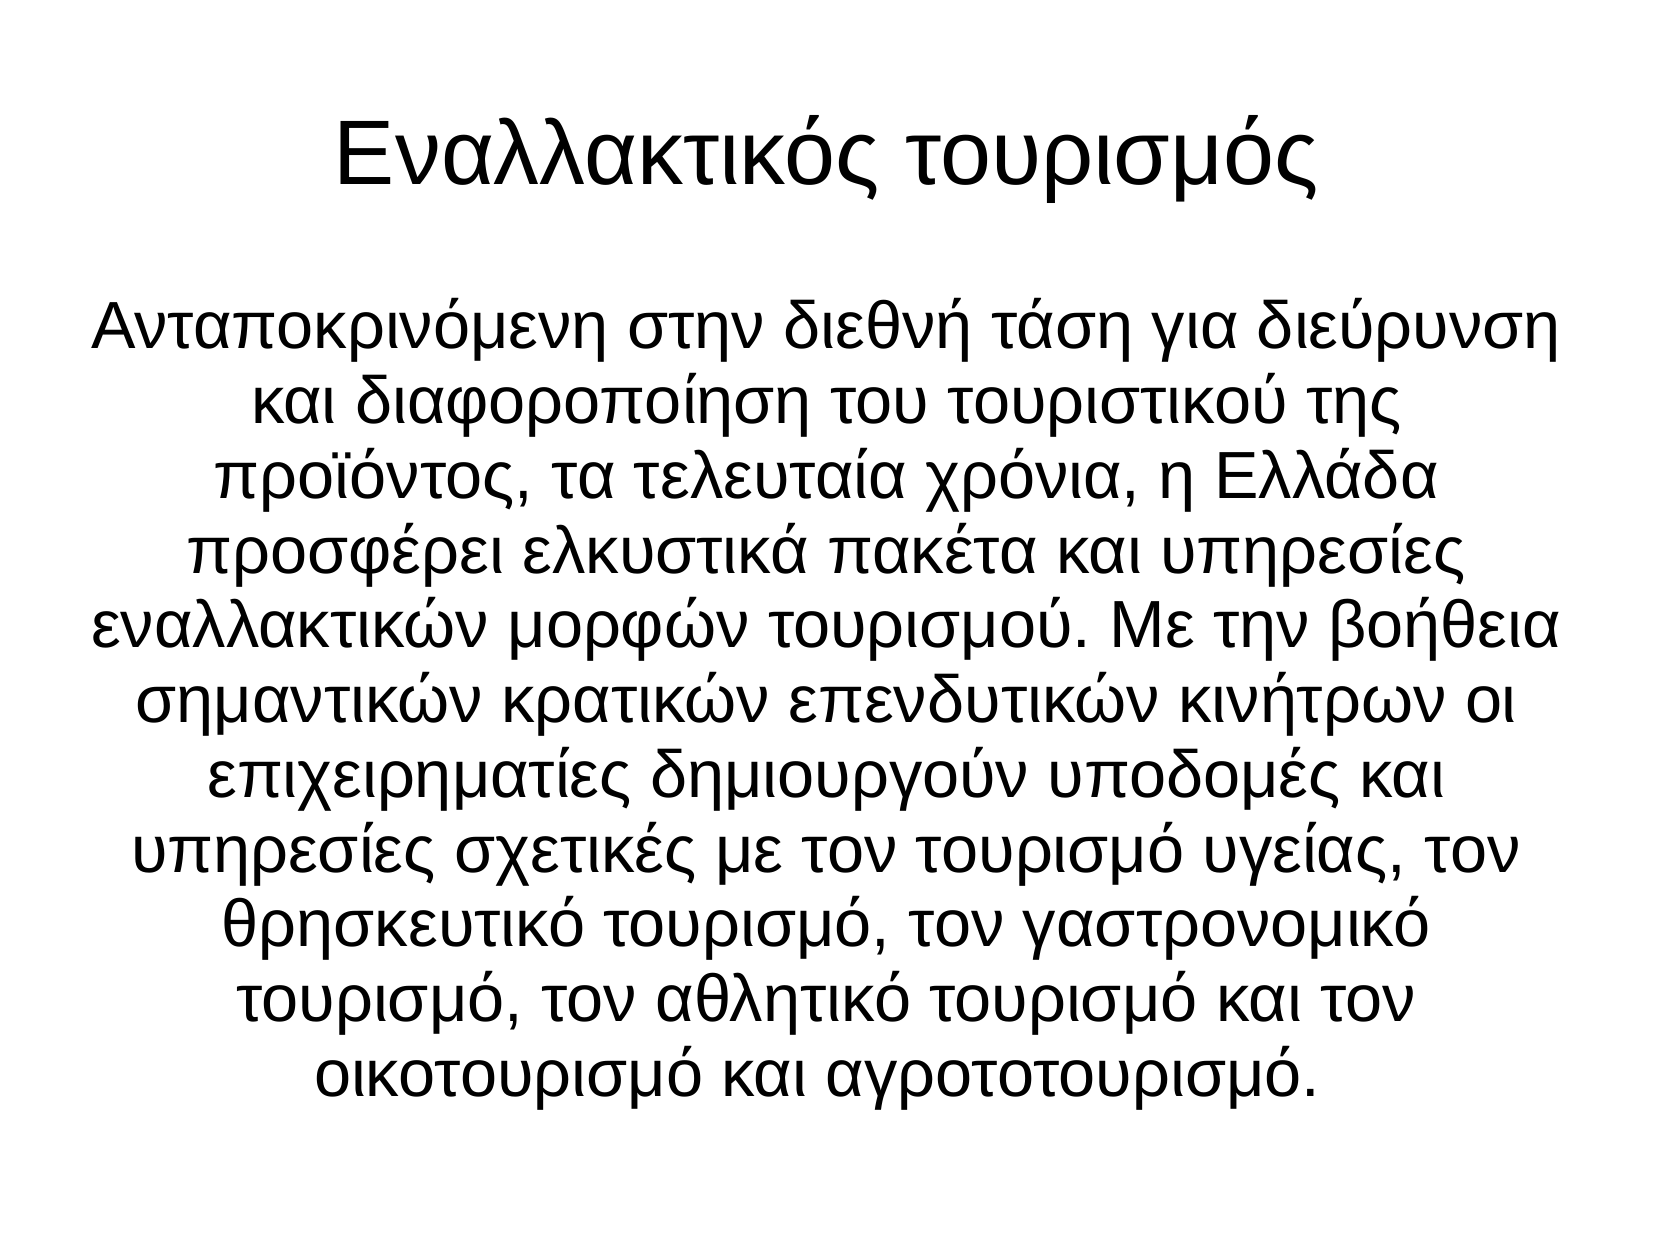

# Εναλλακτικός τουρισμός
Ανταποκρινόμενη στην διεθνή τάση για διεύρυνση και διαφοροποίηση του τουριστικού της προϊόντος, τα τελευταία χρόνια, η Ελλάδα προσφέρει ελκυστικά πακέτα και υπηρεσίες εναλλακτικών μορφών τουρισμού. Με την βοήθεια σημαντικών κρατικών επενδυτικών κινήτρων οι επιχειρηματίες δημιουργούν υποδομές και υπηρεσίες σχετικές με τον τουρισμό υγείας, τον θρησκευτικό τουρισμό, τον γαστρονομικό τουρισμό, τον αθλητικό τουρισμό και τον οικοτουρισμό και αγροτοτουρισμό.